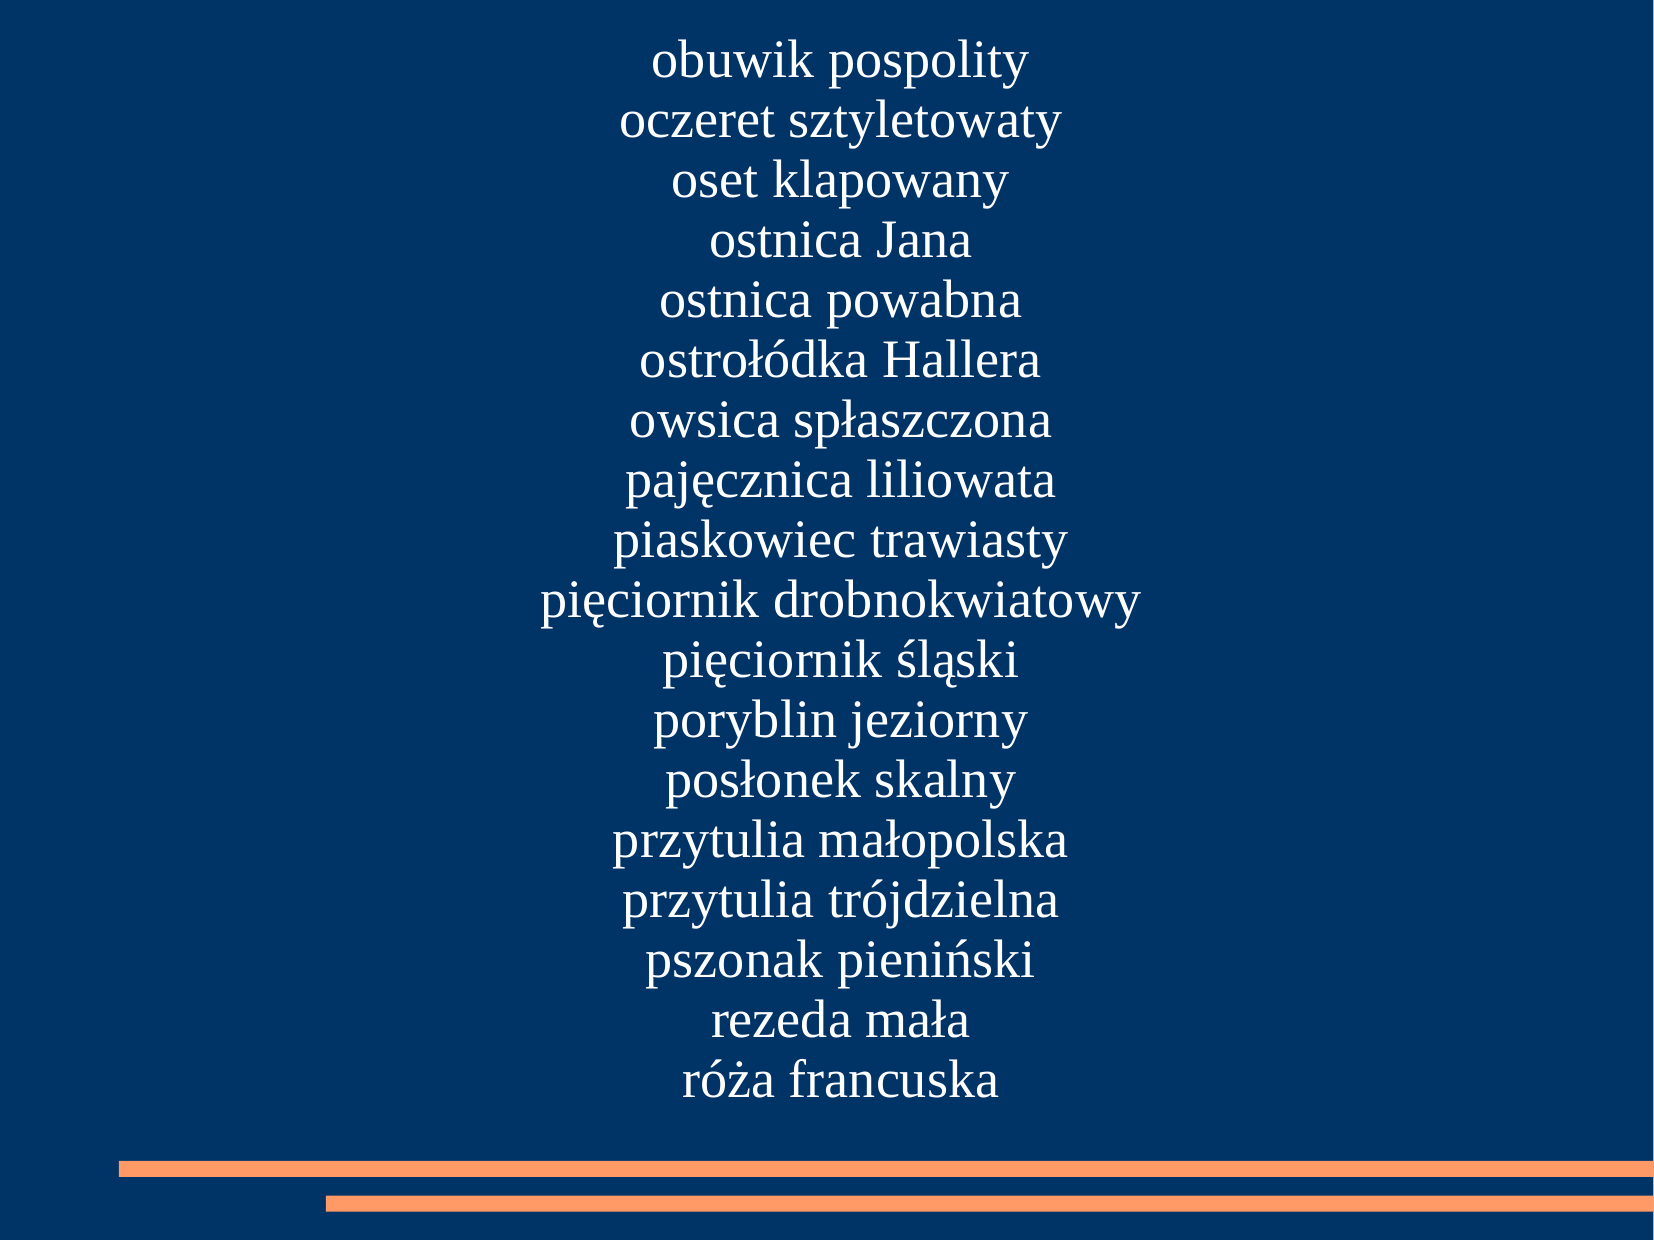

obuwik pospolity
oczeret sztyletowaty
oset klapowany
ostnica Jana
ostnica powabna
ostrołódka Hallera
owsica spłaszczona
pajęcznica liliowata
piaskowiec trawiasty
pięciornik drobnokwiatowy
pięciornik śląski
poryblin jeziorny
posłonek skalny
przytulia małopolska
przytulia trójdzielna
pszonak pieniński
rezeda mała
róża francuska
#